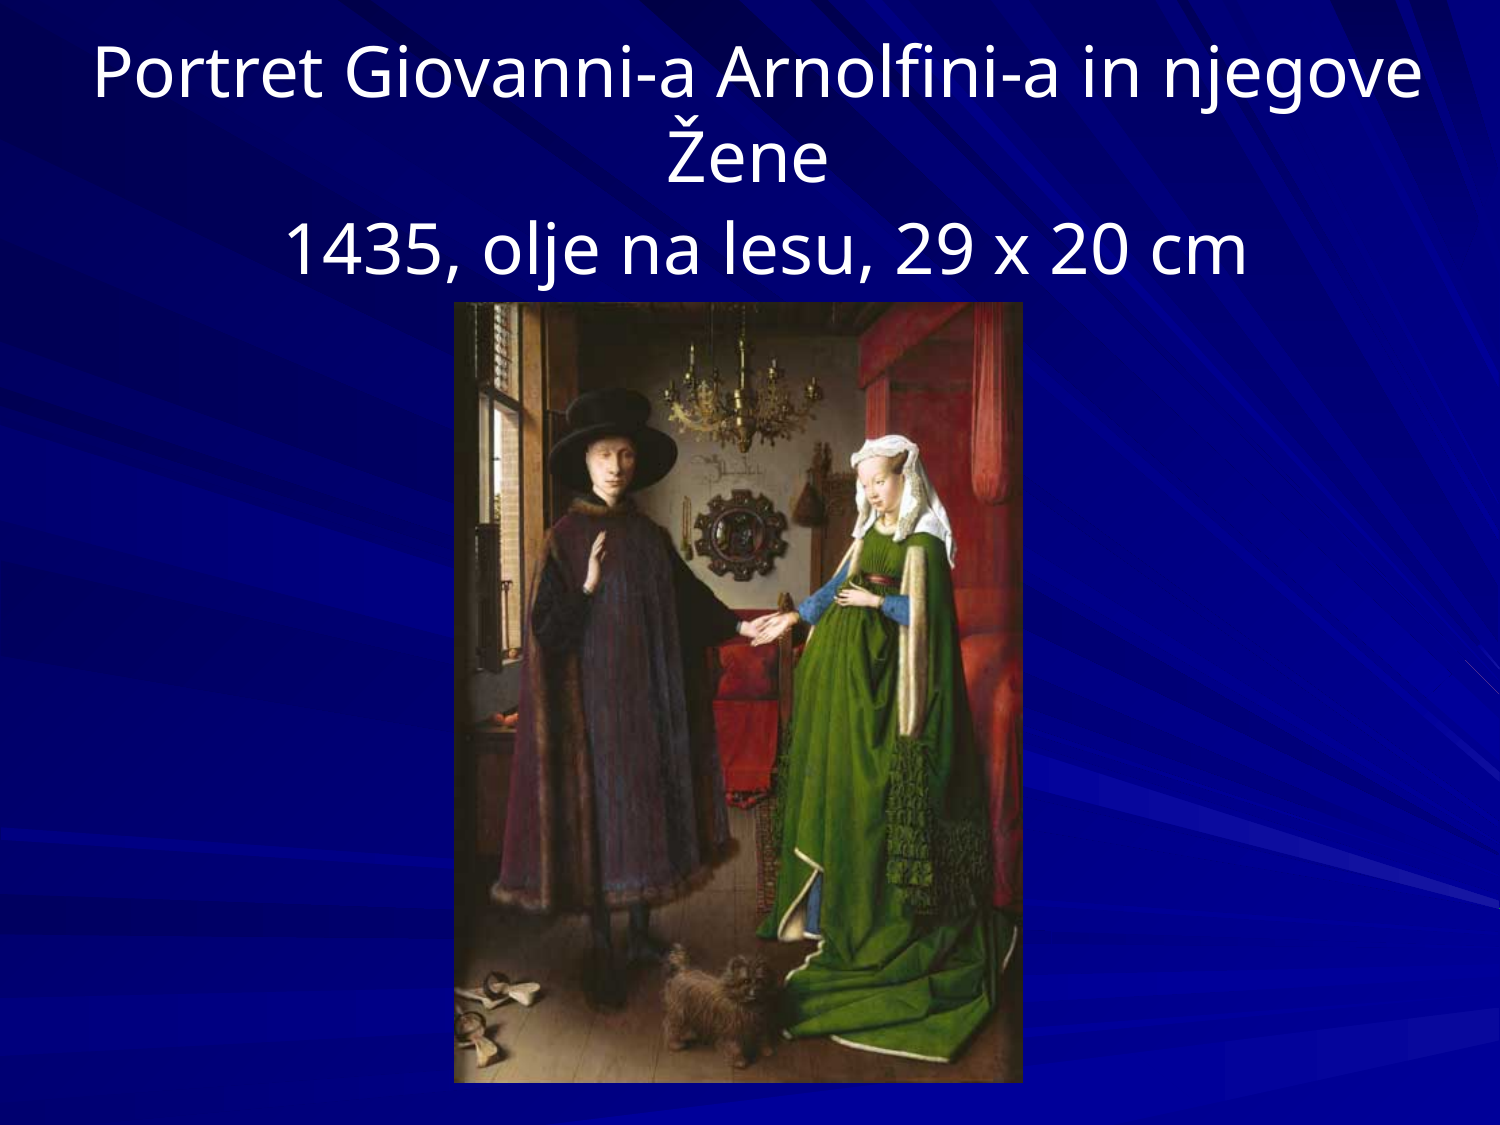

Portret Giovanni-a Arnolfini-a in njegove Žene
1435, olje na lesu, 29 x 20 cm